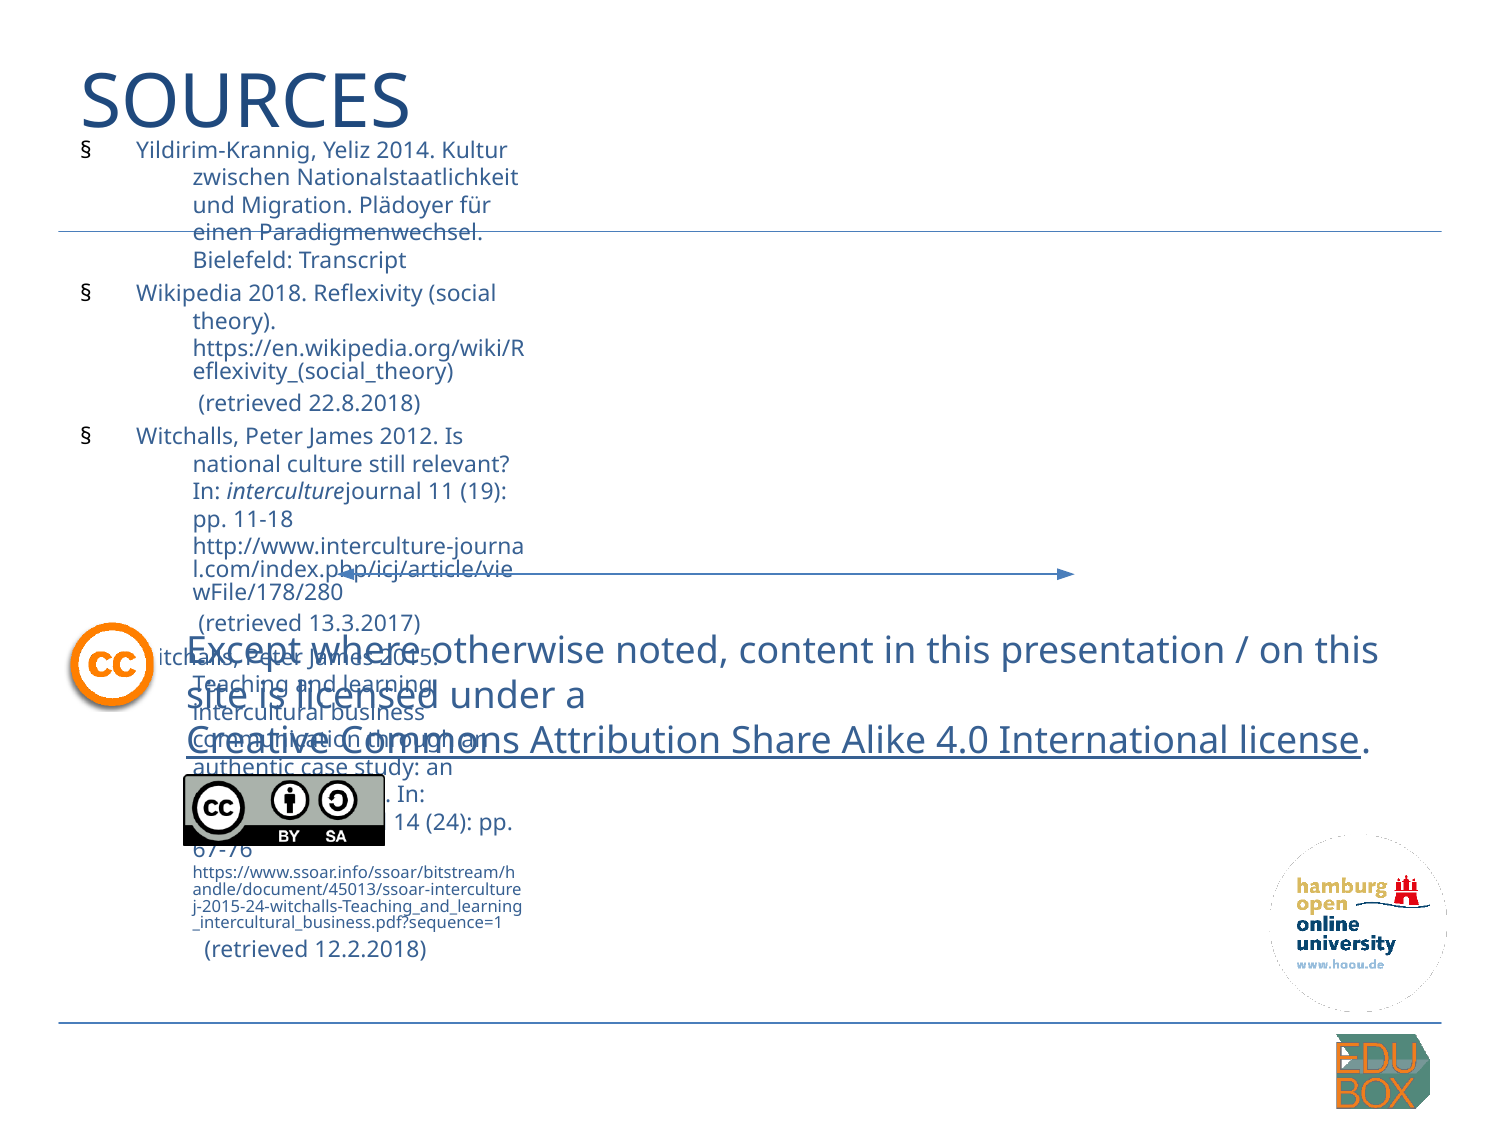

SOURCES
# Yildirim-Krannig, Yeliz 2014. Kultur zwischen Nationalstaatlichkeit und Migration. Plädoyer für einen Paradigmenwechsel. Bielefeld: Transcript
Wikipedia 2018. Reflexivity (social theory). https://en.wikipedia.org/wiki/Reflexivity_(social_theory) (retrieved 22.8.2018)
Witchalls, Peter James 2012. Is national culture still relevant? In: interculturejournal 11 (19): pp. 11-18 http://www.interculture-journal.com/index.php/icj/article/viewFile/178/280 (retrieved 13.3.2017)
Witchalls, Peter James 2015. Teaching and learning intercultural business communication through an authentic case study: an experience report. In: interculturejournal 14 (24): pp. 67-76 https://www.ssoar.info/ssoar/bitstream/handle/document/45013/ssoar-interculturej-2015-24-witchalls-Teaching_and_learning_intercultural_business.pdf?sequence=1 (retrieved 12.2.2018)
Except where otherwise noted, content in this presentation / on this site is licensed under a
Creative Commons Attribution Share Alike 4.0 International license.